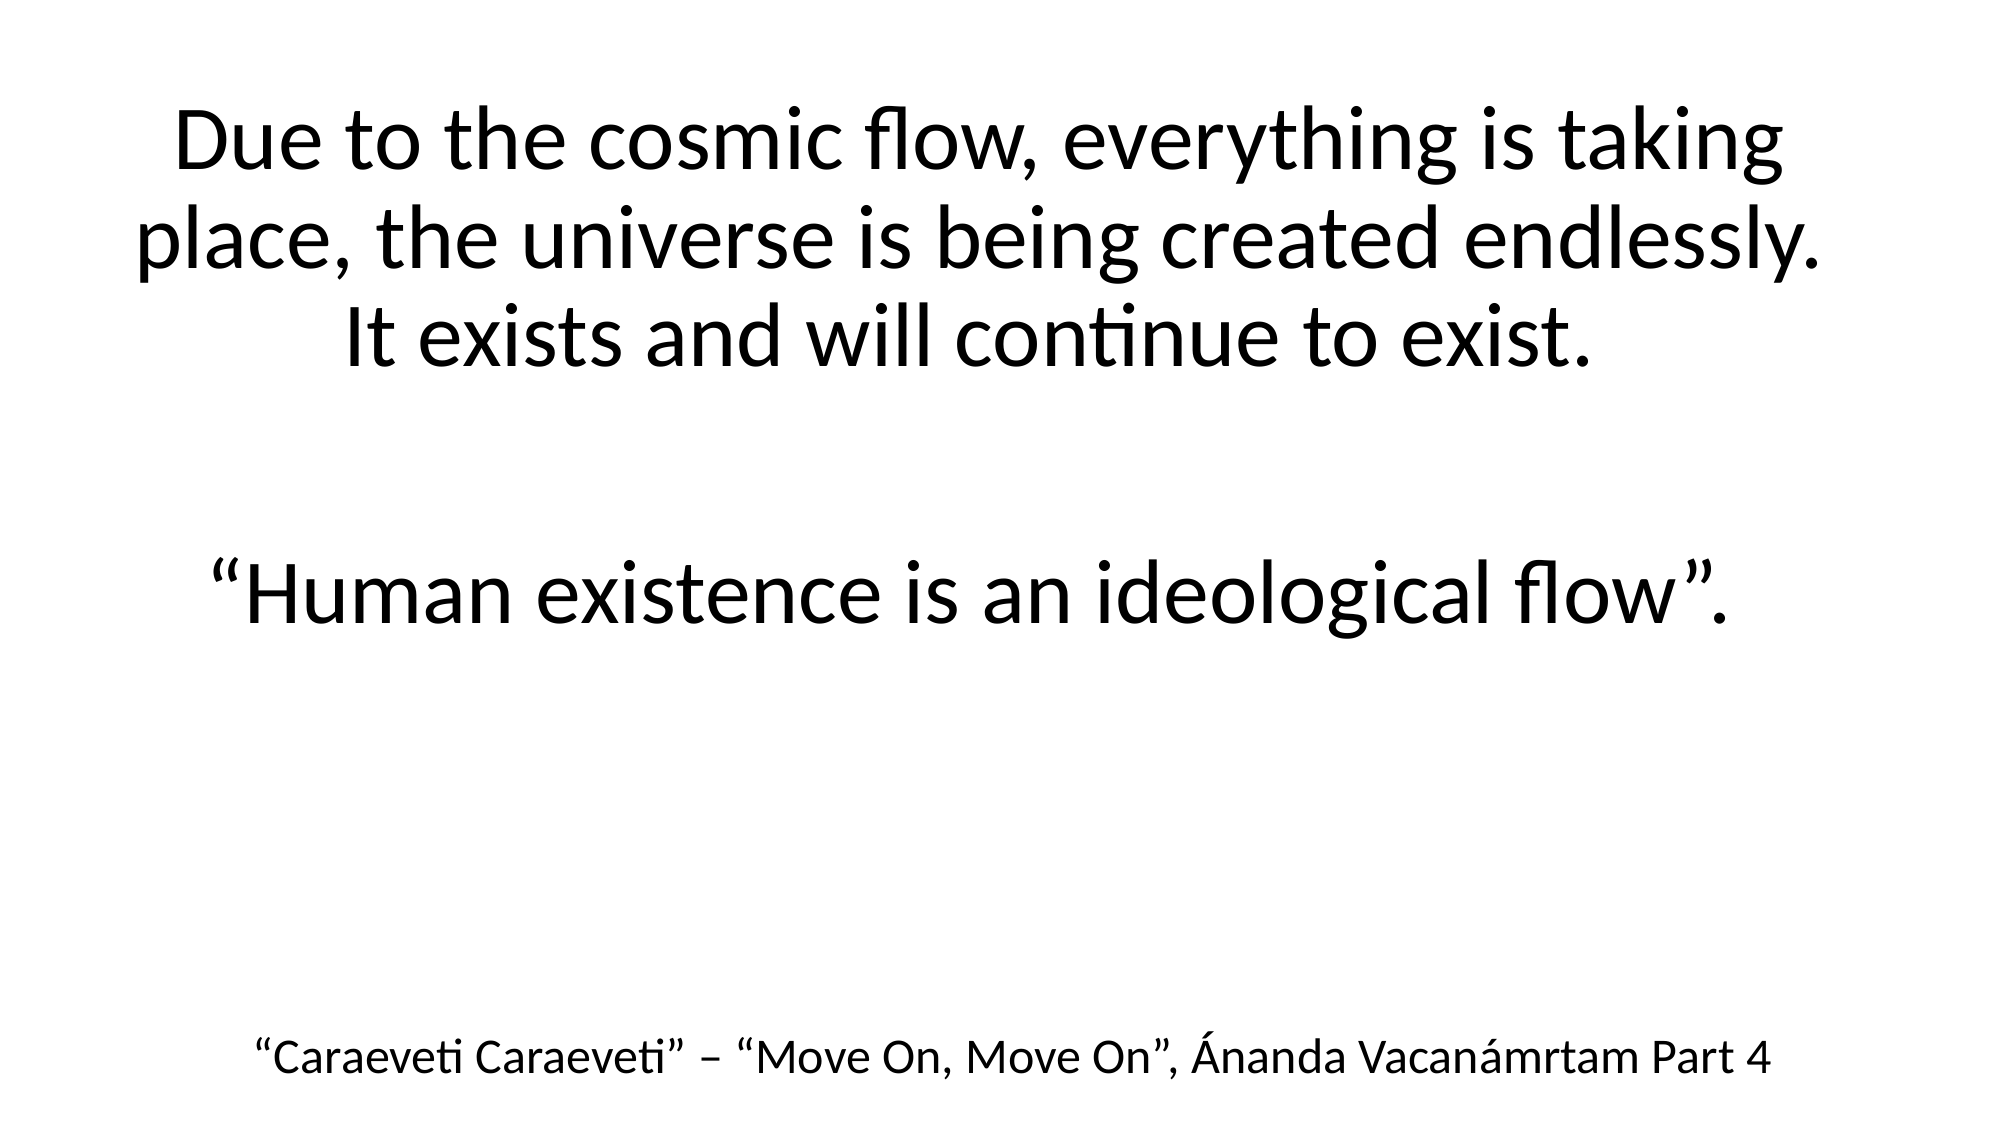

# Due to the cosmic flow, everything is taking place, the universe is being created endlessly. It exists and will continue to exist.
“Human existence is an ideological flow”.
“Caraeveti Caraeveti” – “Move On, Move On”, Ánanda Vacanámrtam Part 4